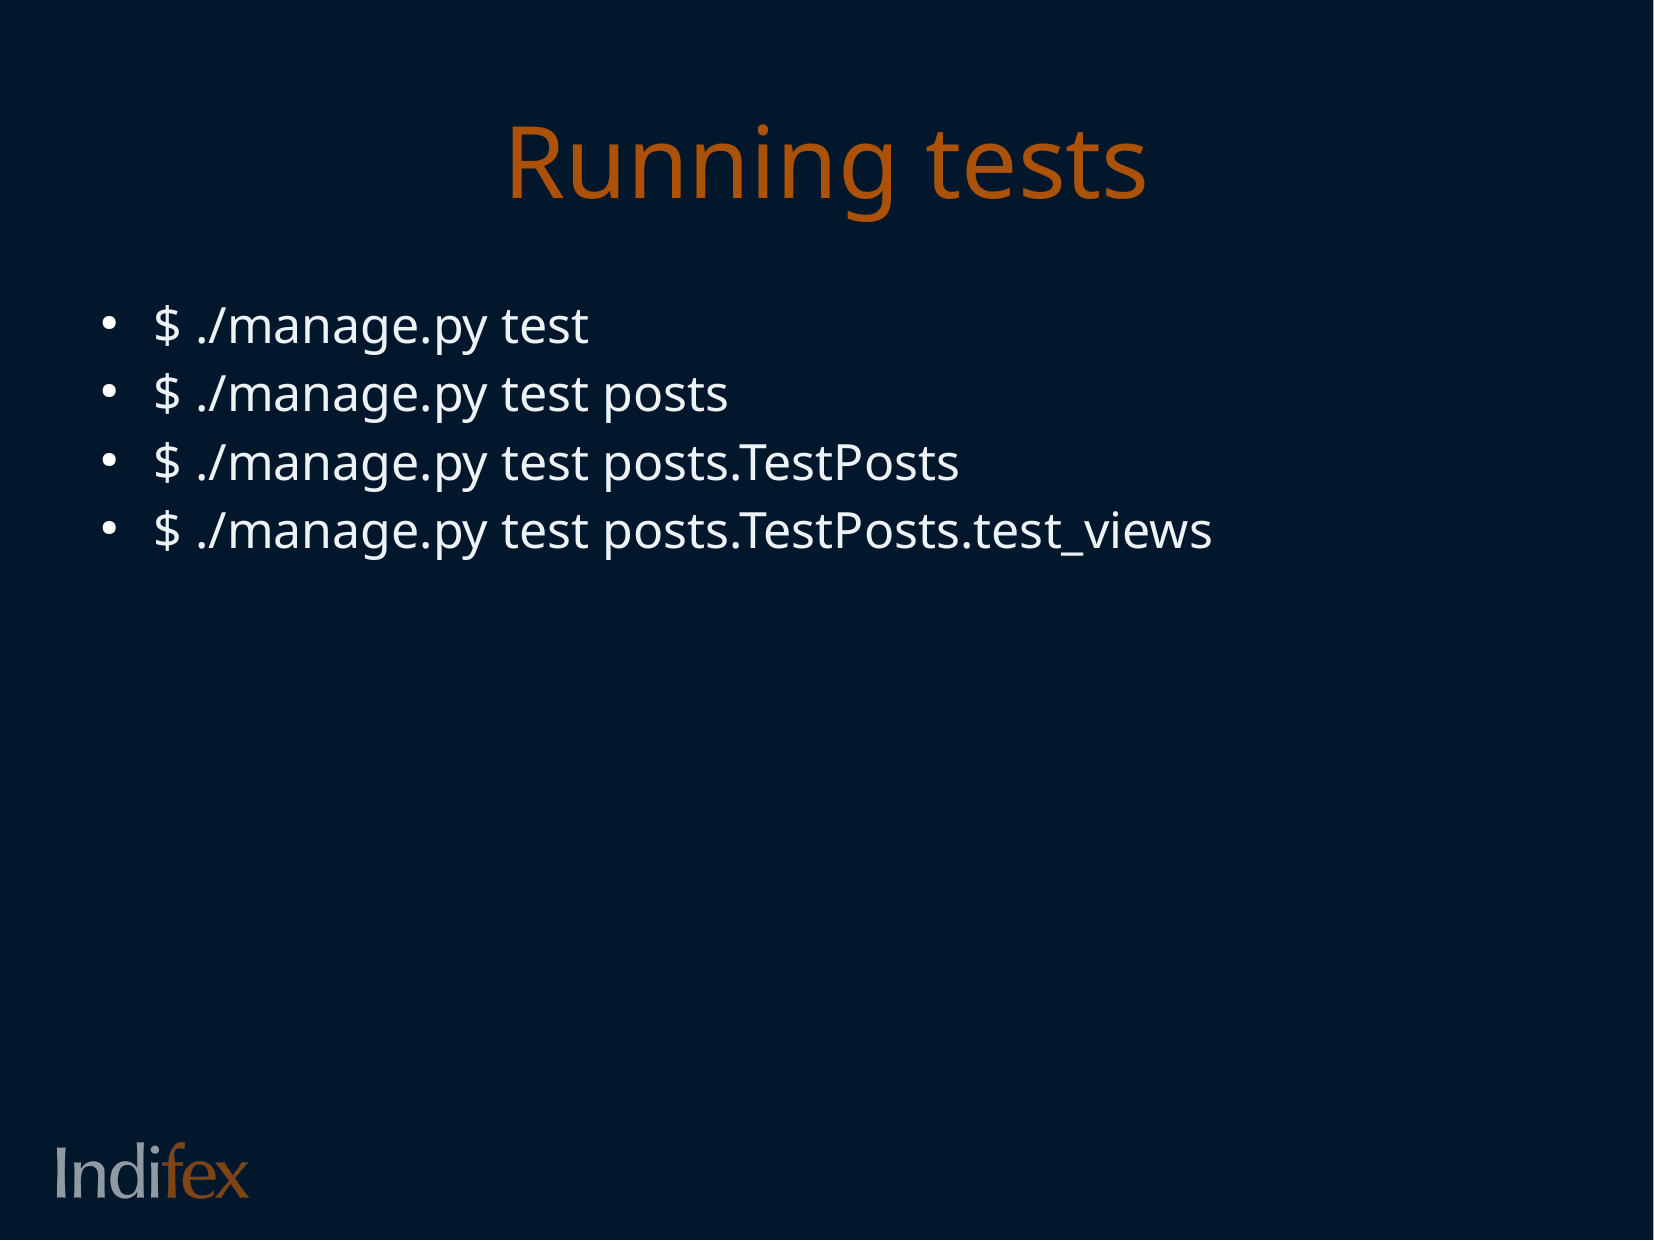

# Running tests
$ ./manage.py test
$ ./manage.py test posts
$ ./manage.py test posts.TestPosts
$ ./manage.py test posts.TestPosts.test_views